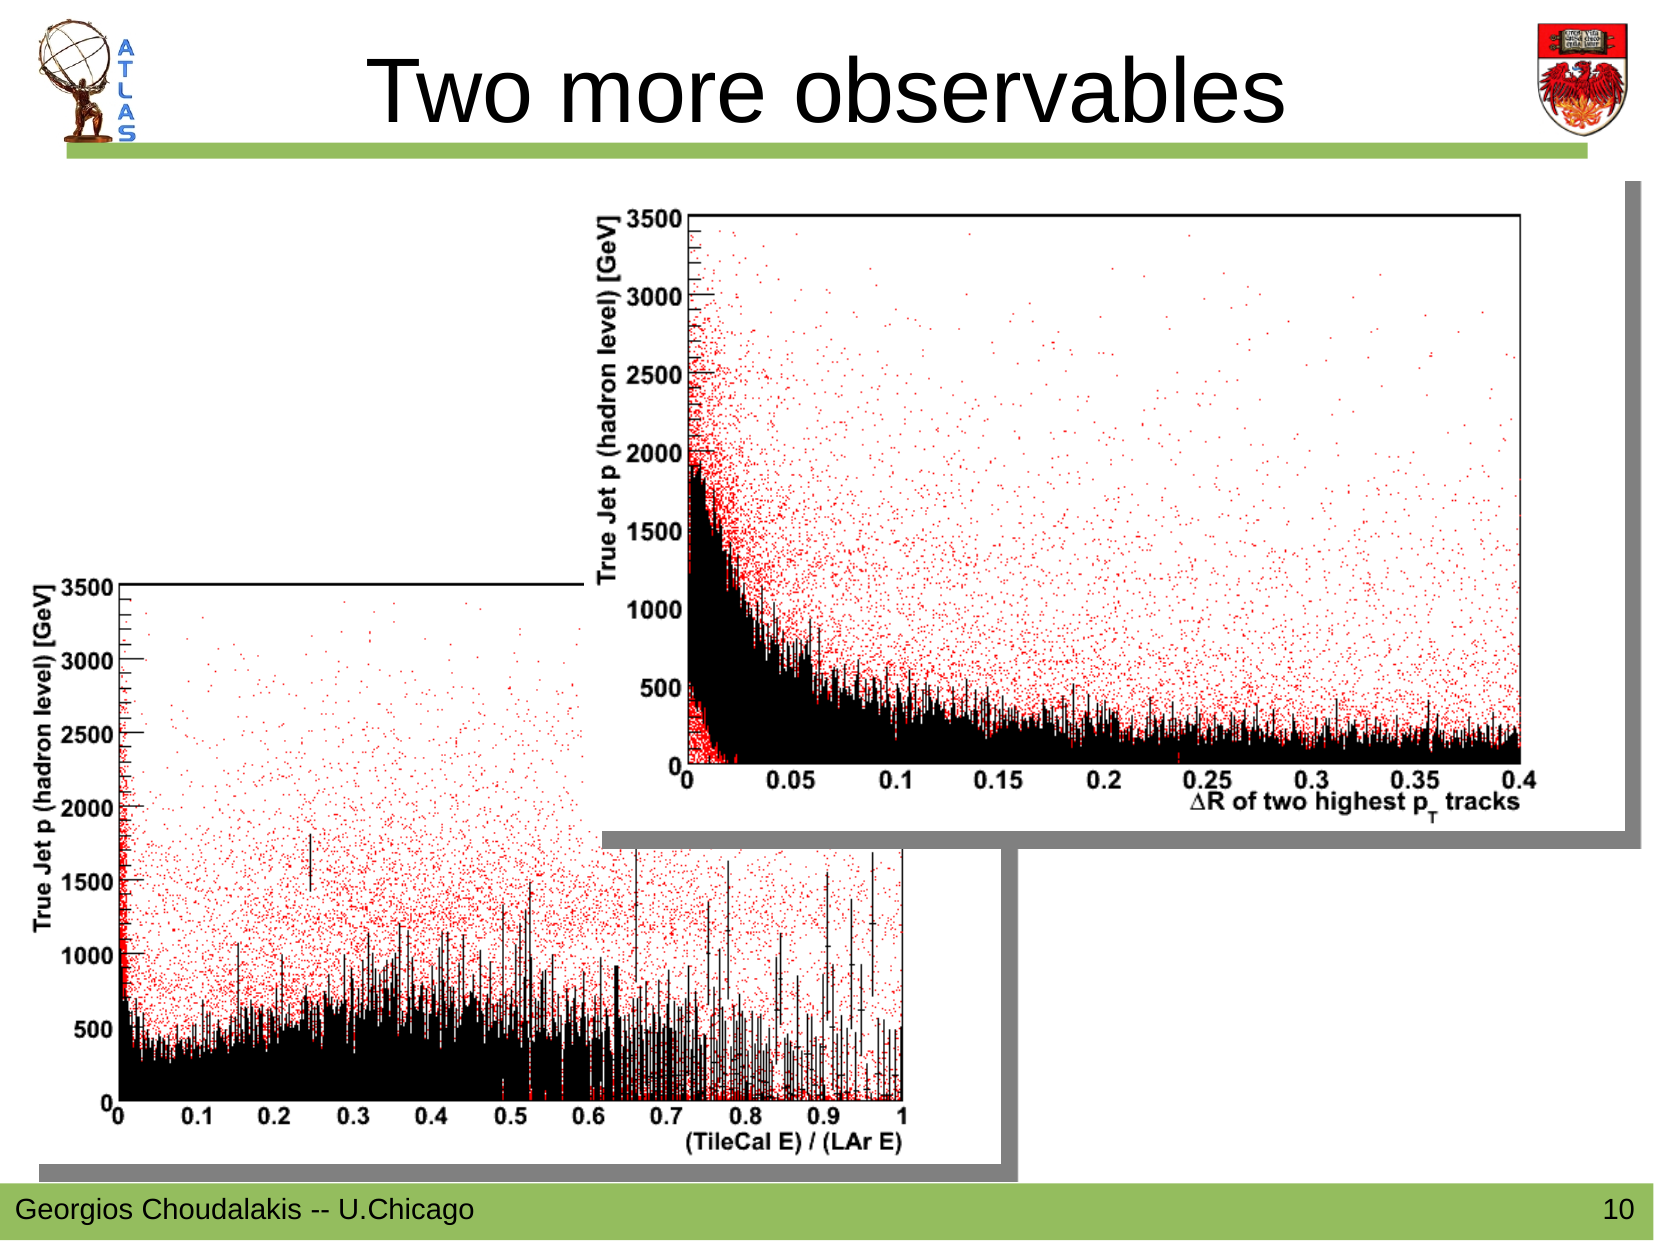

# Two more observables
10
Georgios Choudalakis -- U.Chicago